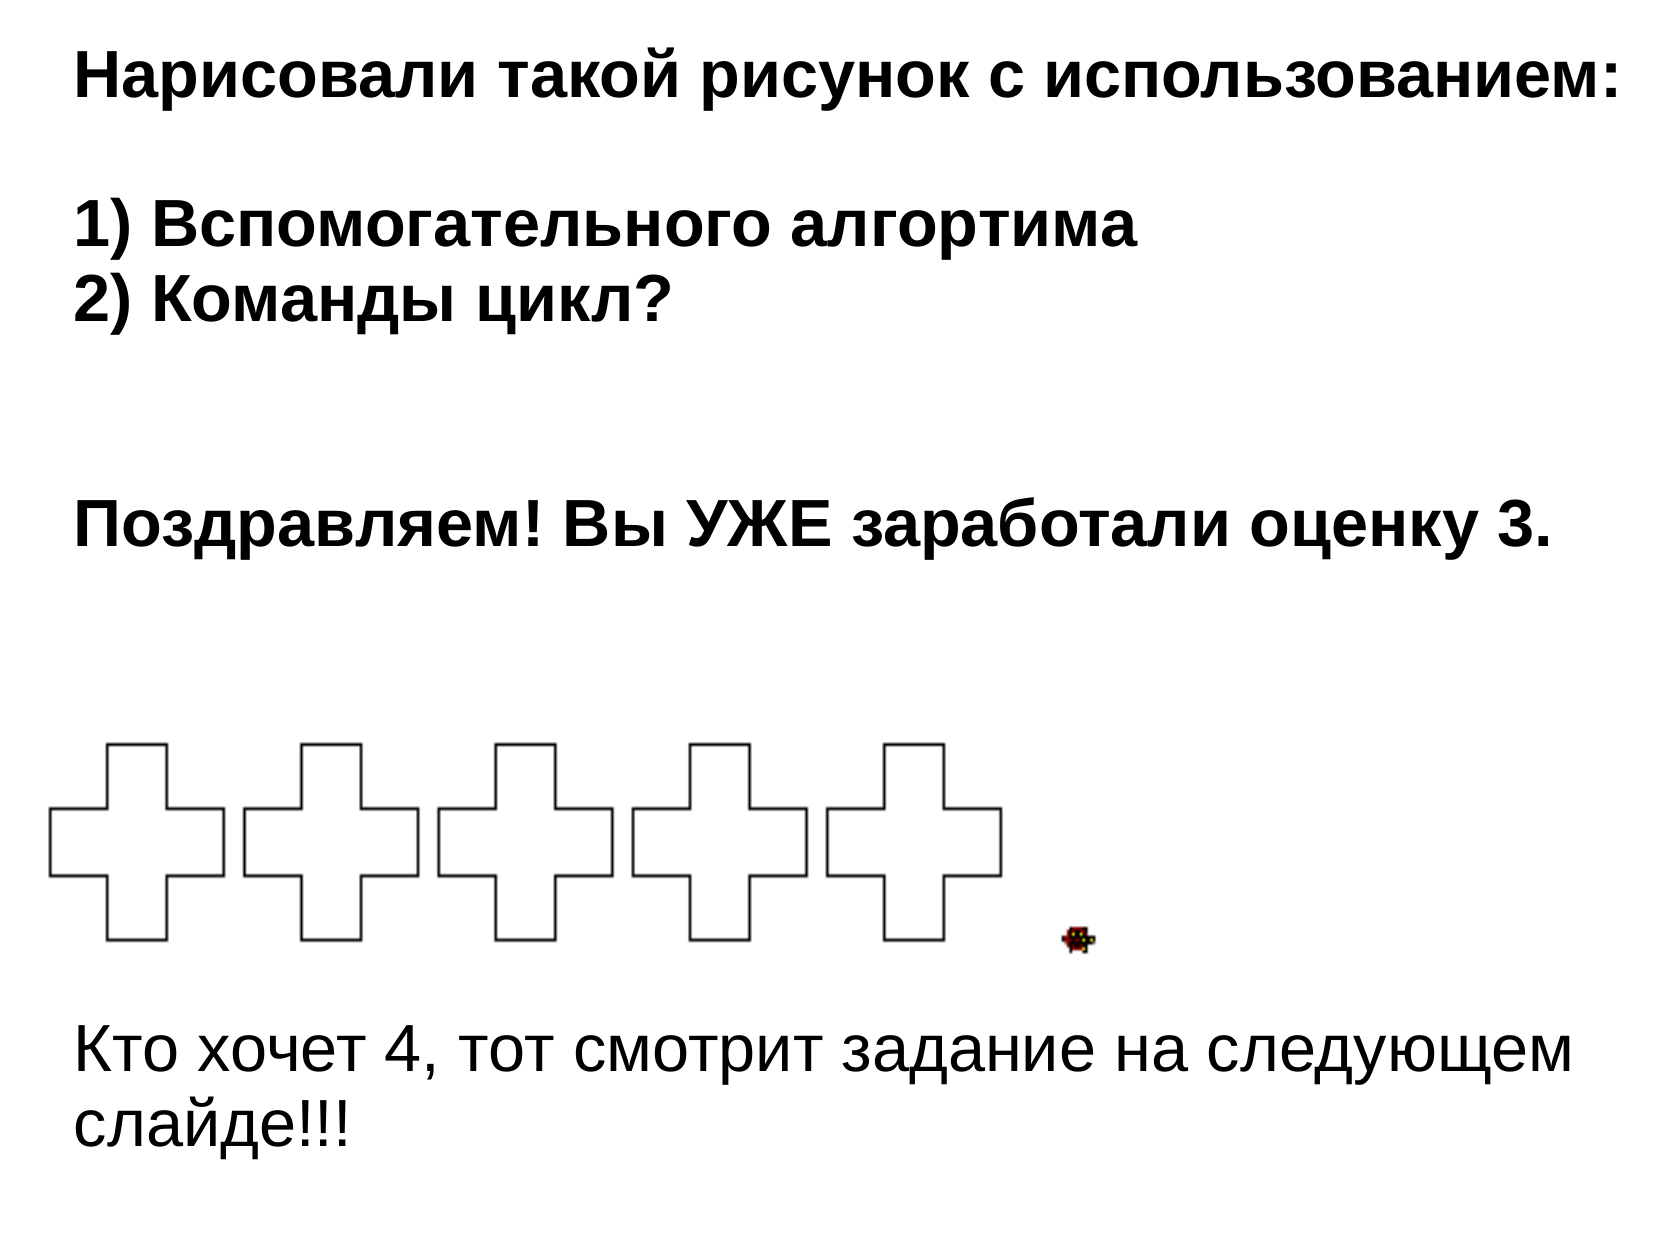

Нарисовали такой рисунок с использованием:
1) Вспомогательного алгортима
2) Команды цикл?
Поздравляем! Вы УЖЕ заработали оценку 3.
Кто хочет 4, тот смотрит задание на следующем слайде!!!